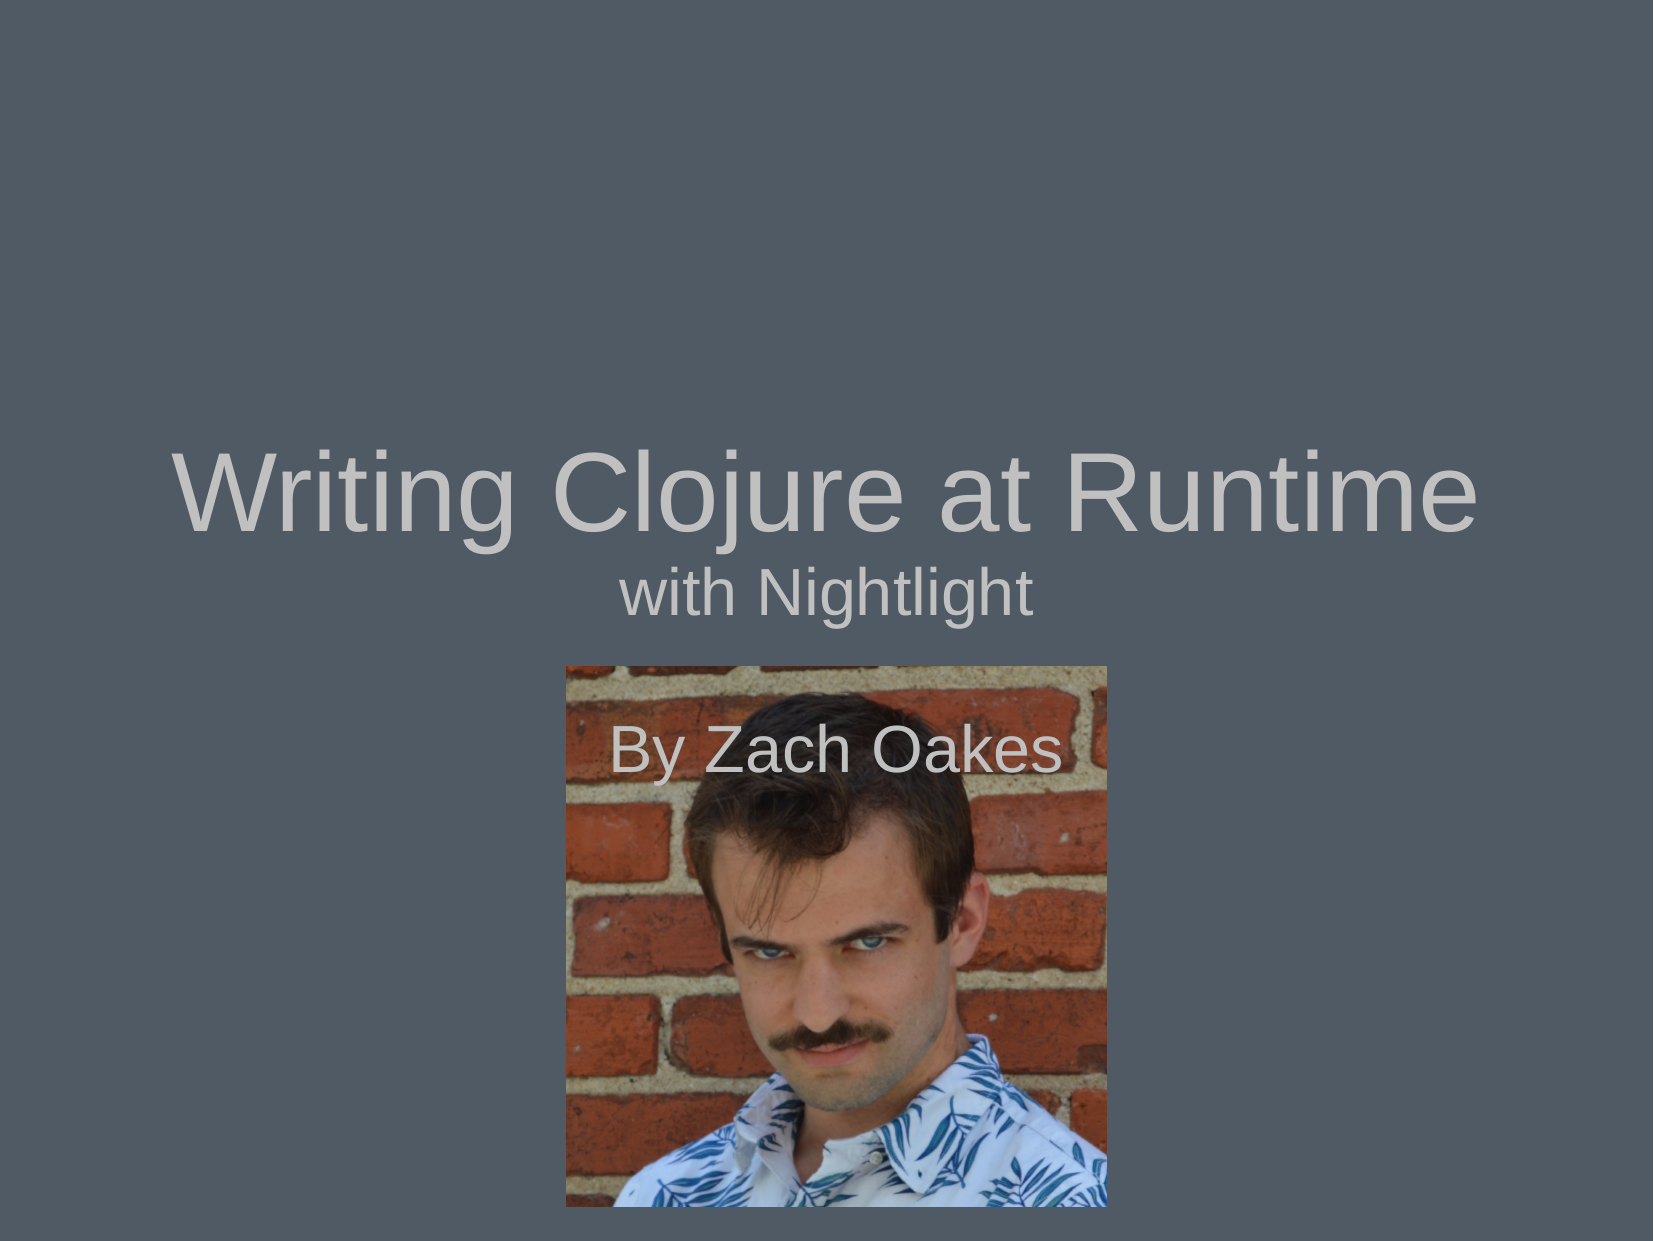

# Writing Clojure at Runtime
with Nightlight
By Zach Oakes